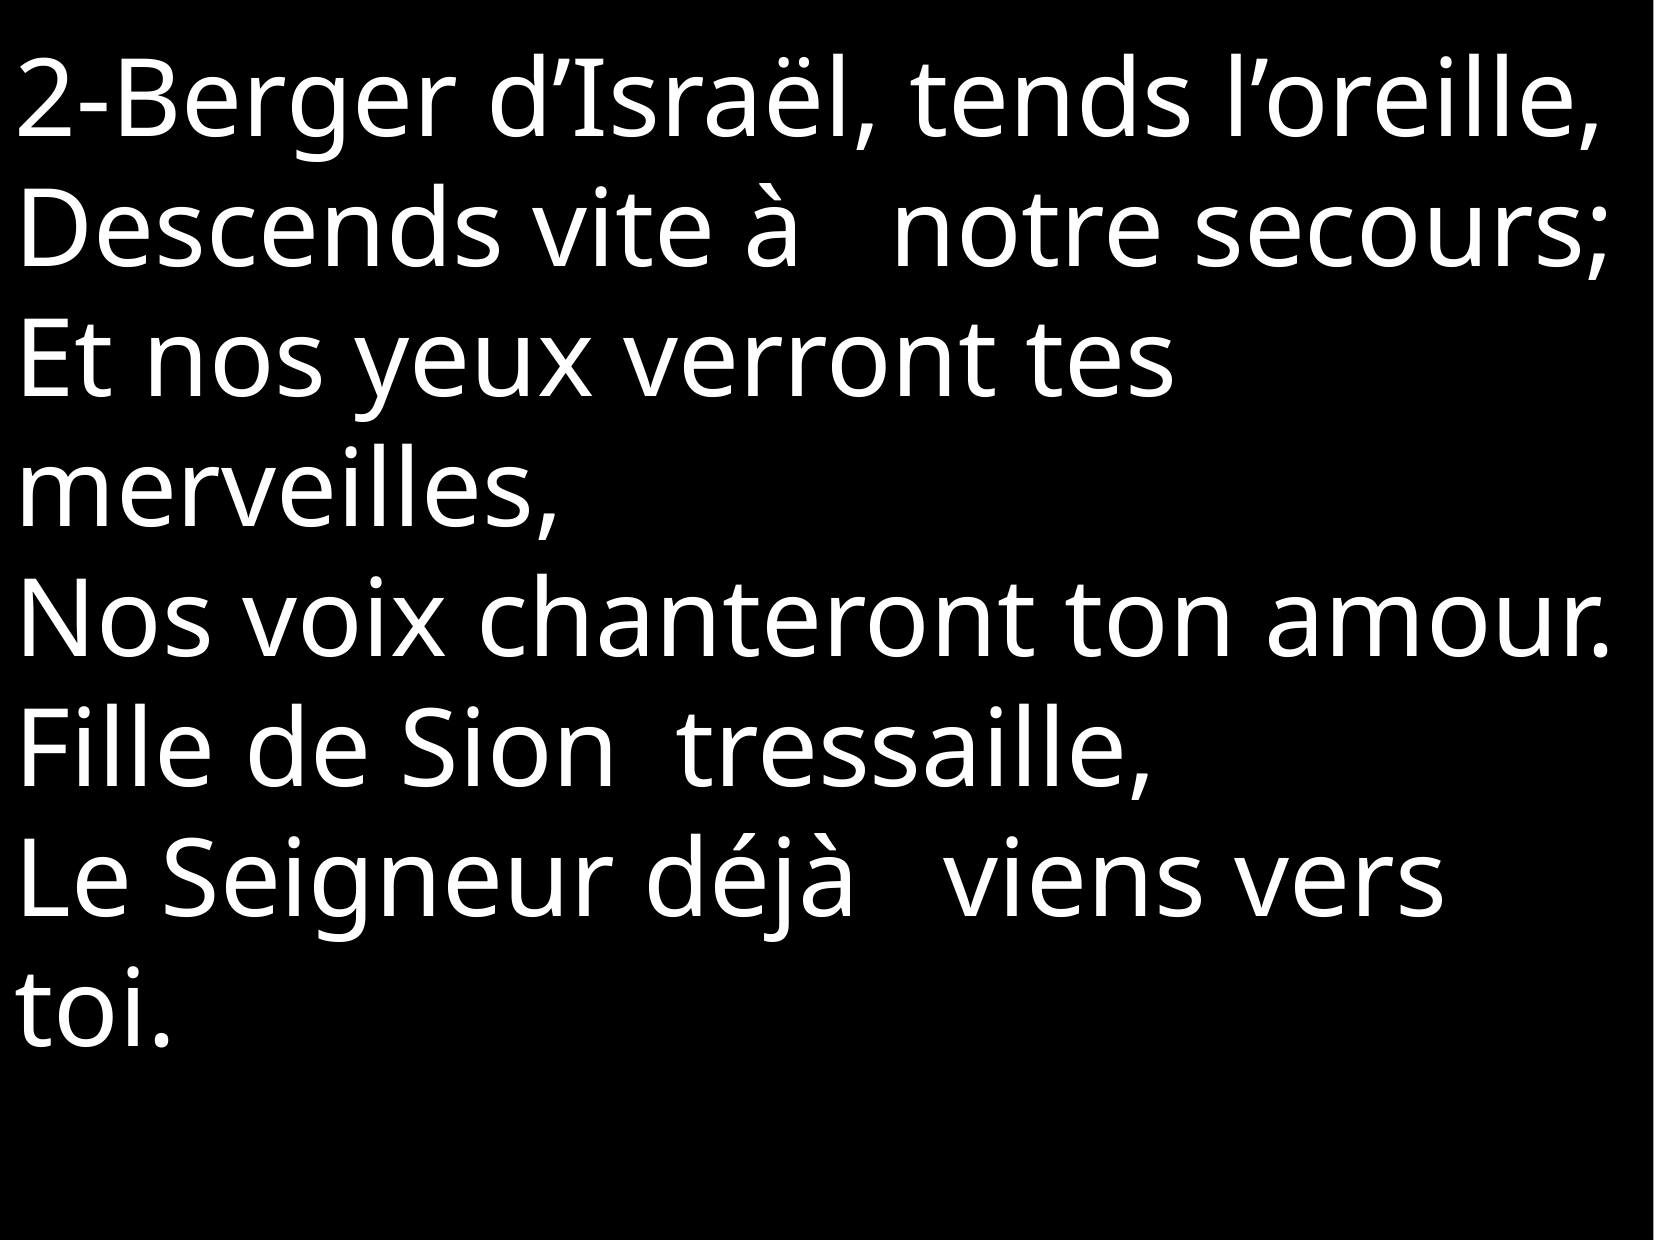

2-Berger d’Israël, tends l’oreille,
Descends vite à notre secours; Et nos yeux verront tes merveilles,
Nos voix chanteront ton amour.
Fille de Sion tressaille, Le Seigneur déjà viens vers toi.
#